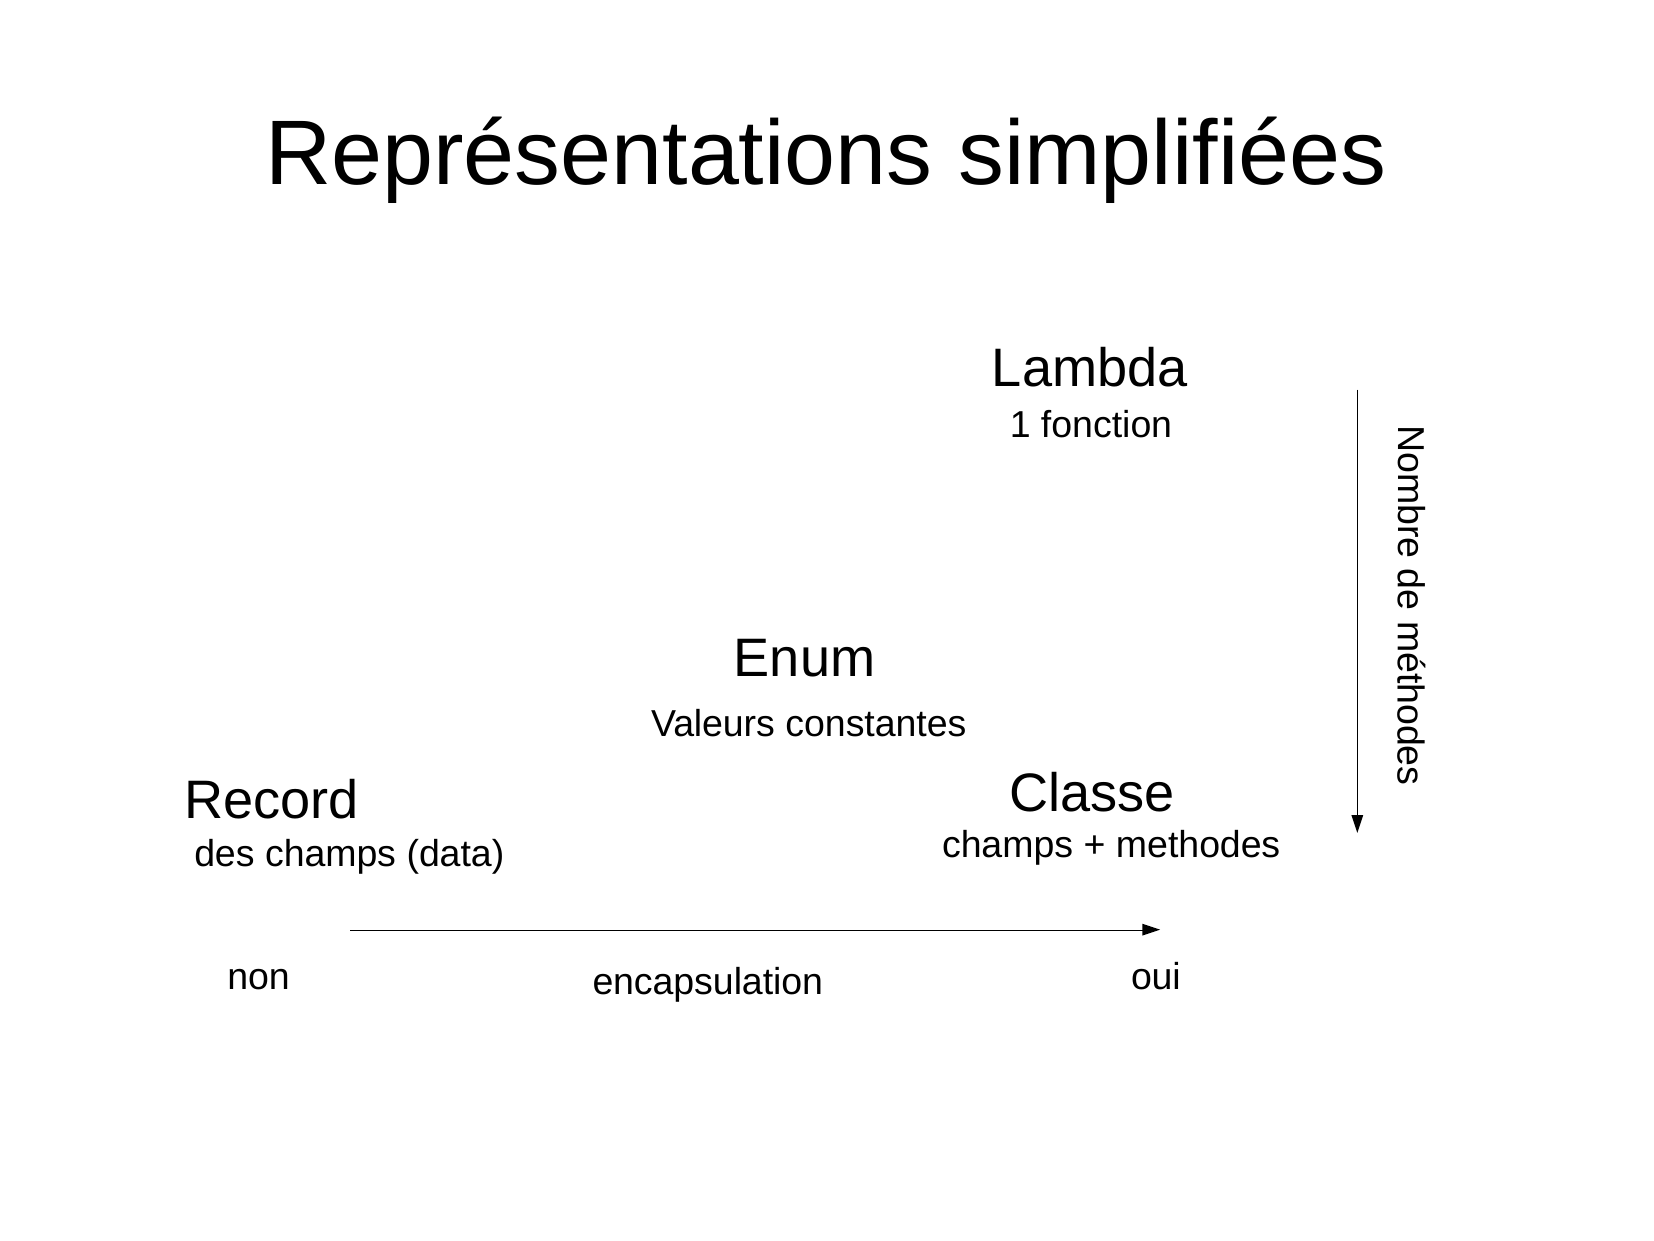

# Représentations simplifiées
Lambda
1 fonction
Nombre de méthodes
Enum
Valeurs constantes
Classe
Record
champs + methodes
des champs (data)
non
oui
encapsulation